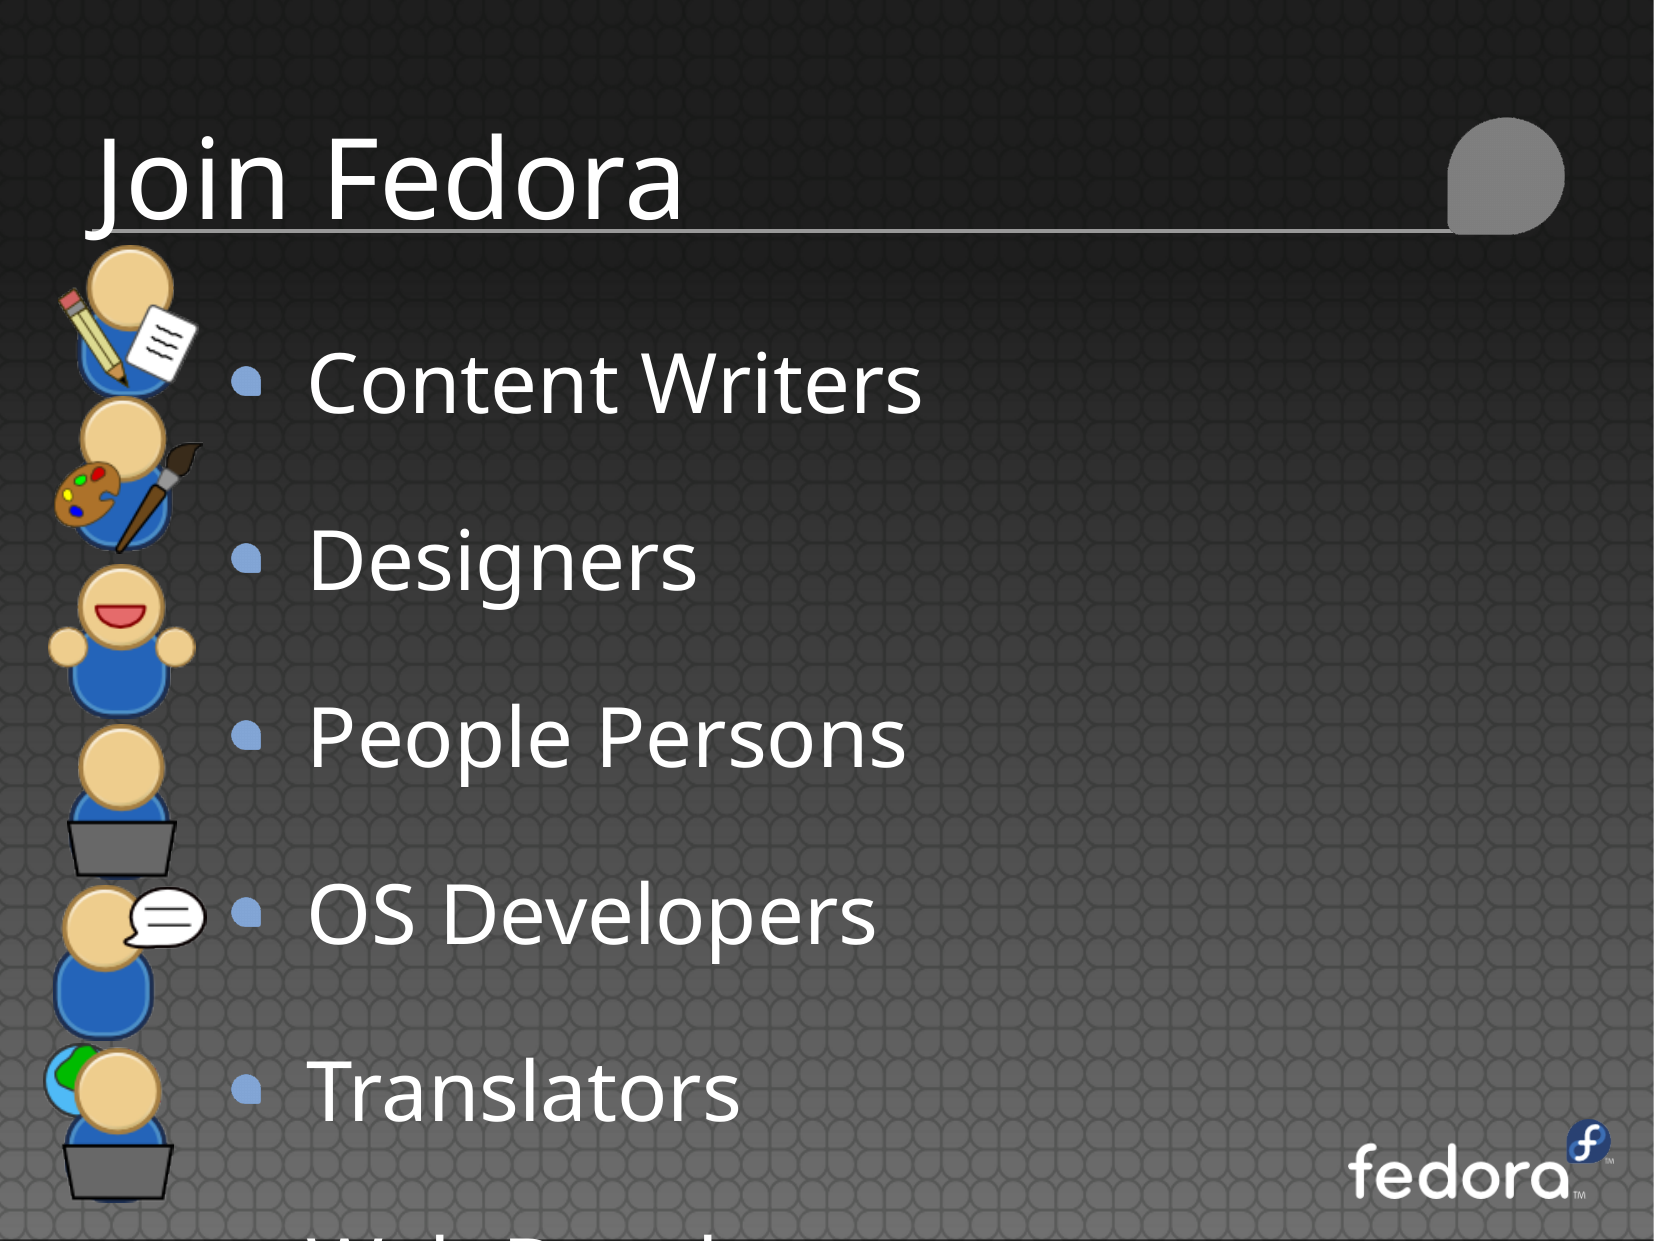

Join Fedora
# Content Writers
 Designers
 People Persons
 OS Developers
 Translators
 Web Developers or Administrators